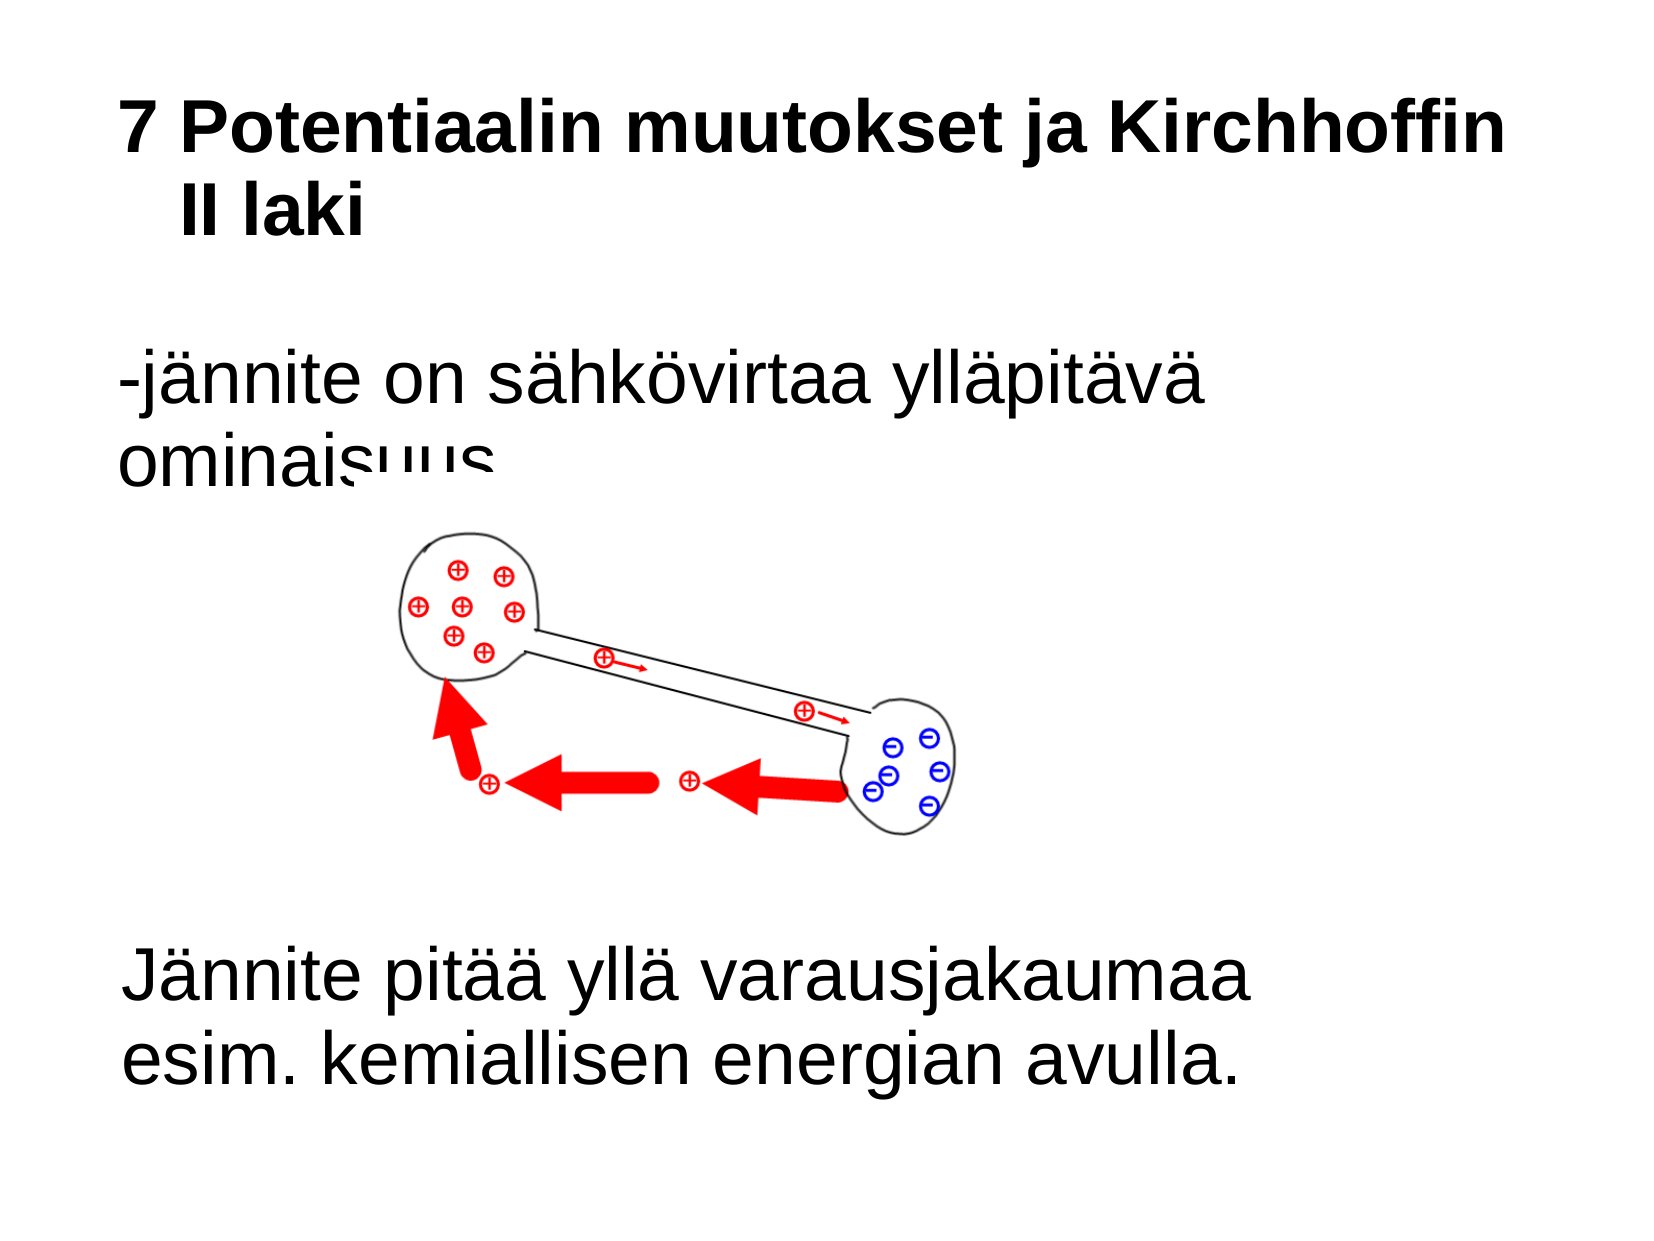

7 Potentiaalin muutokset ja Kirchhoffin
 II laki
-jännite on sähkövirtaa ylläpitävä ominaisuus
Jännite pitää yllä varausjakaumaa esim. kemiallisen energian avulla.